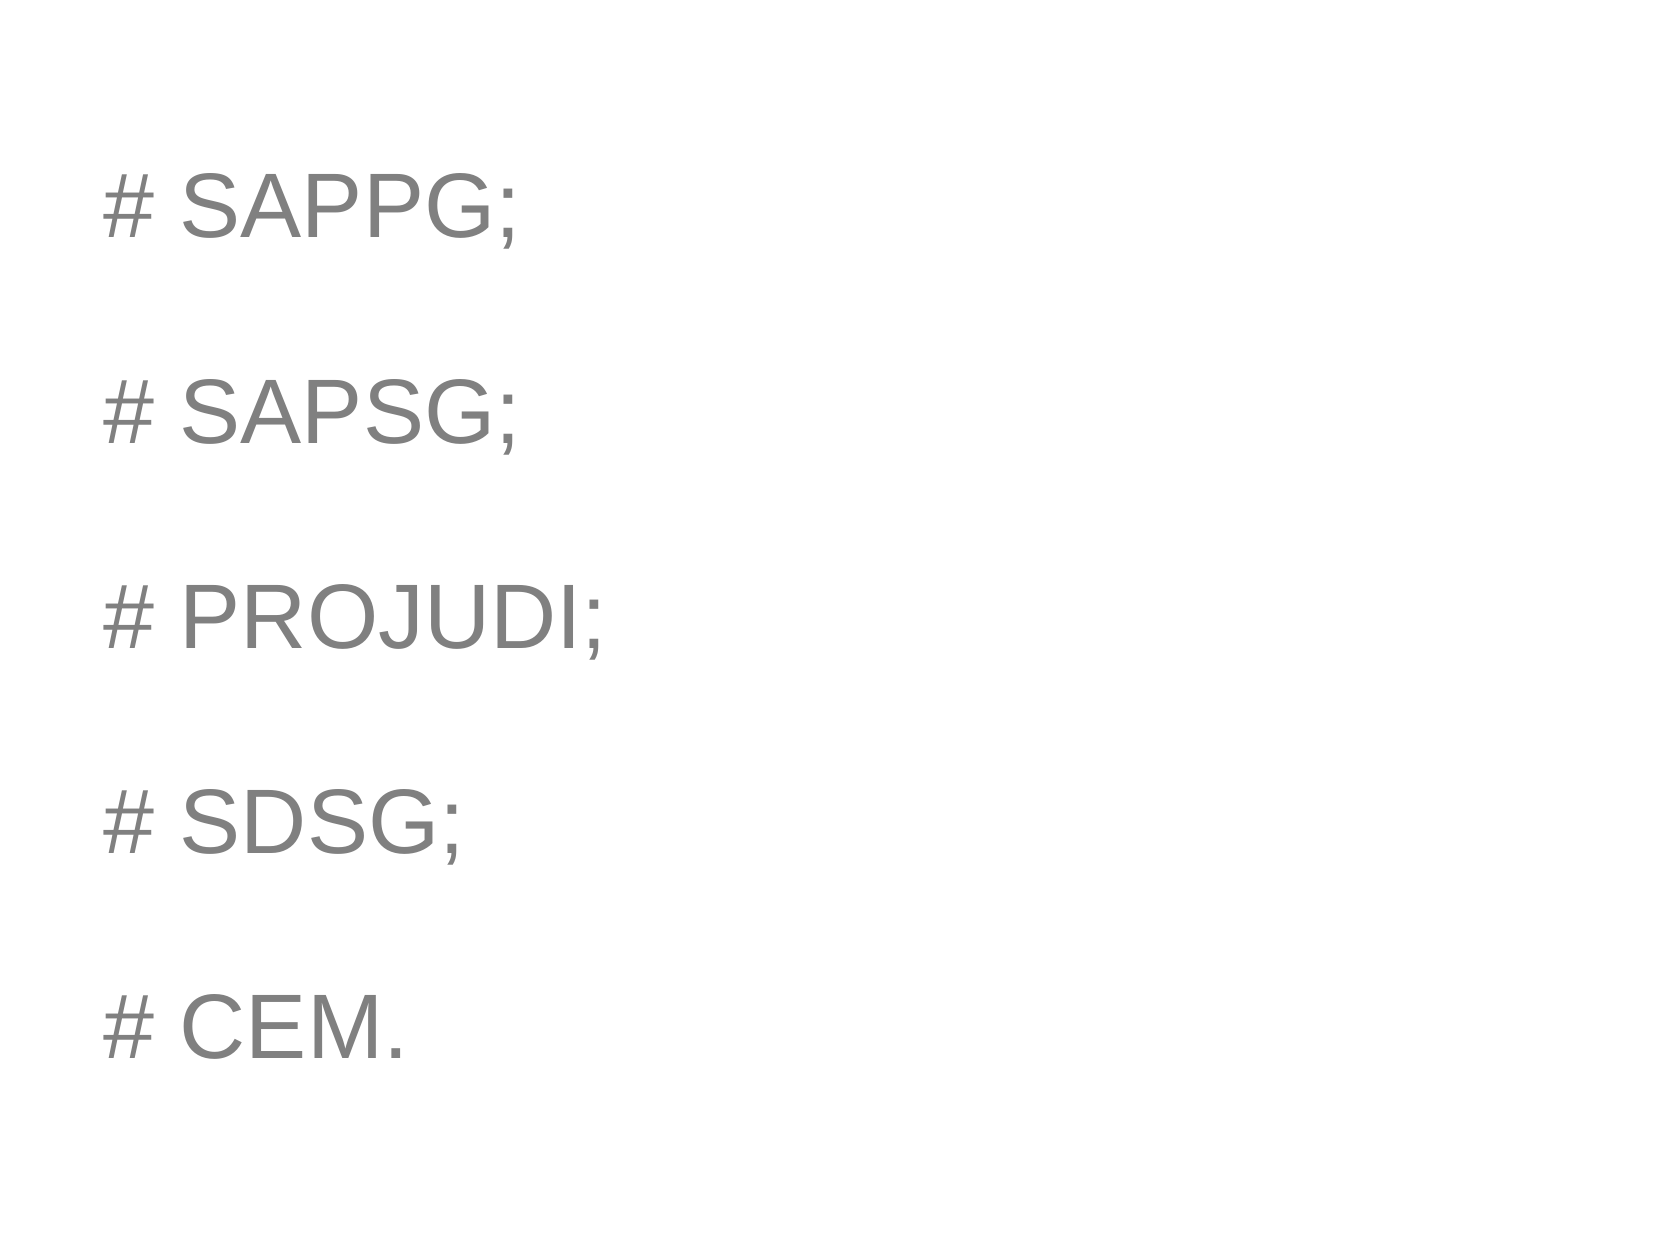

# SAPPG;
# SAPSG;
# PROJUDI;
# SDSG;
# CEM.